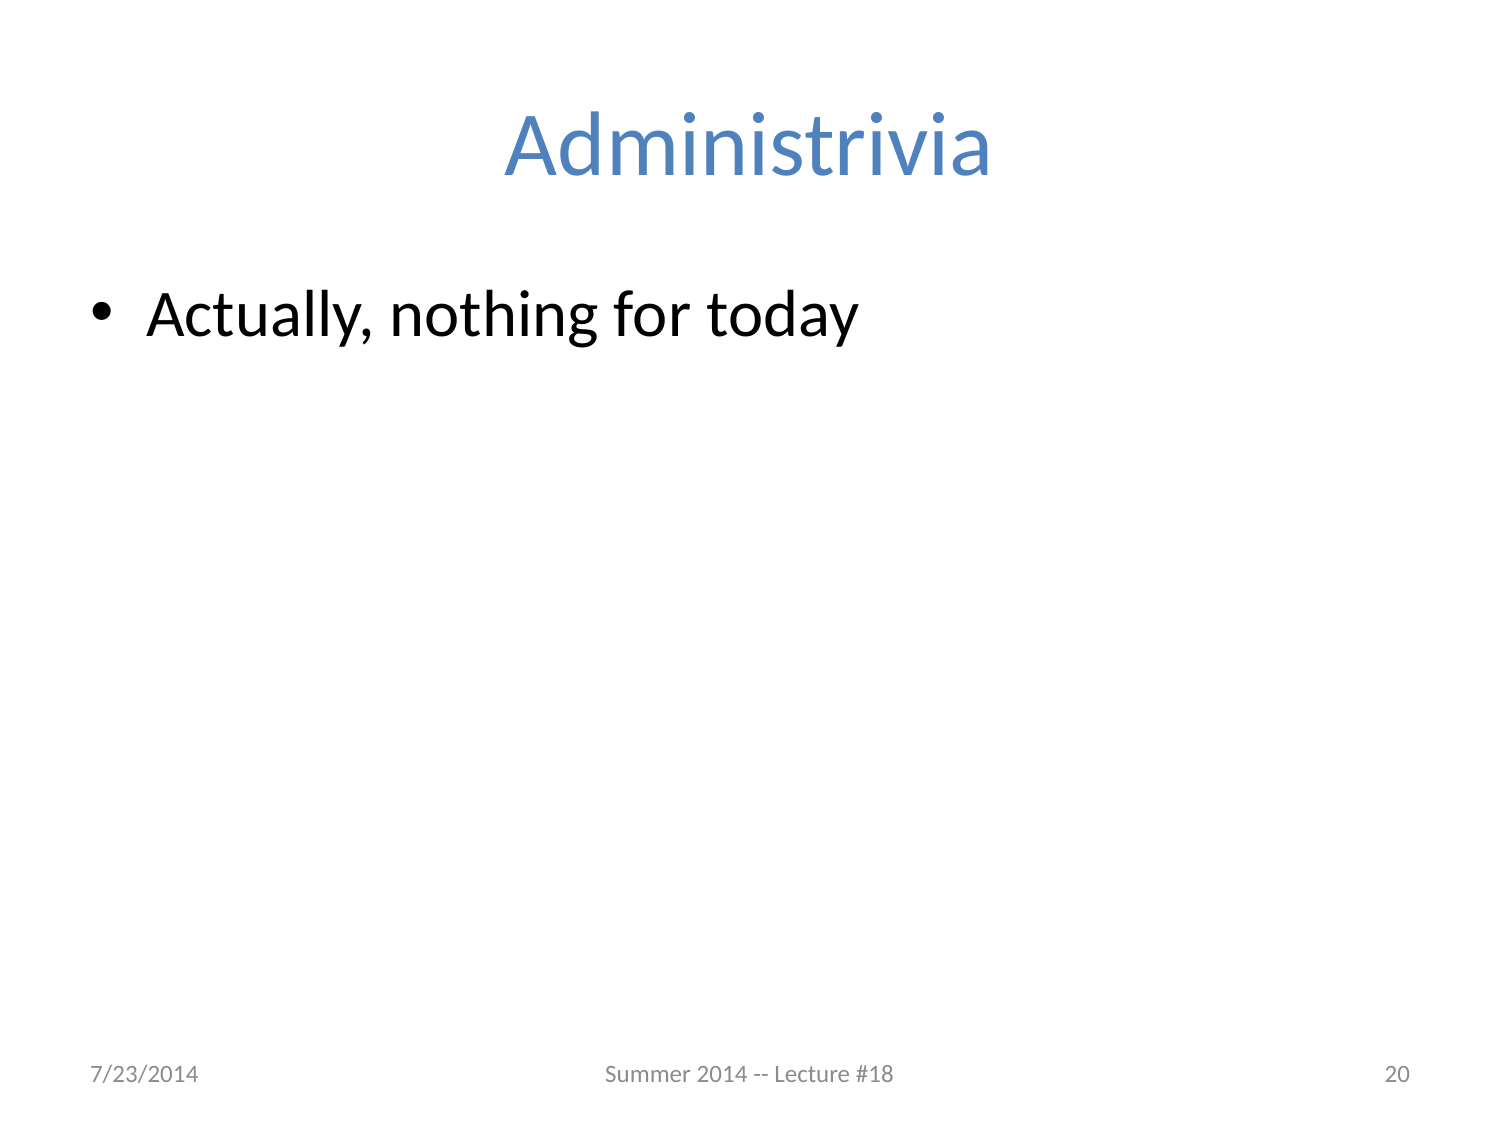

# Administrivia
Actually, nothing for today
7/23/2014
Summer 2014 -- Lecture #18